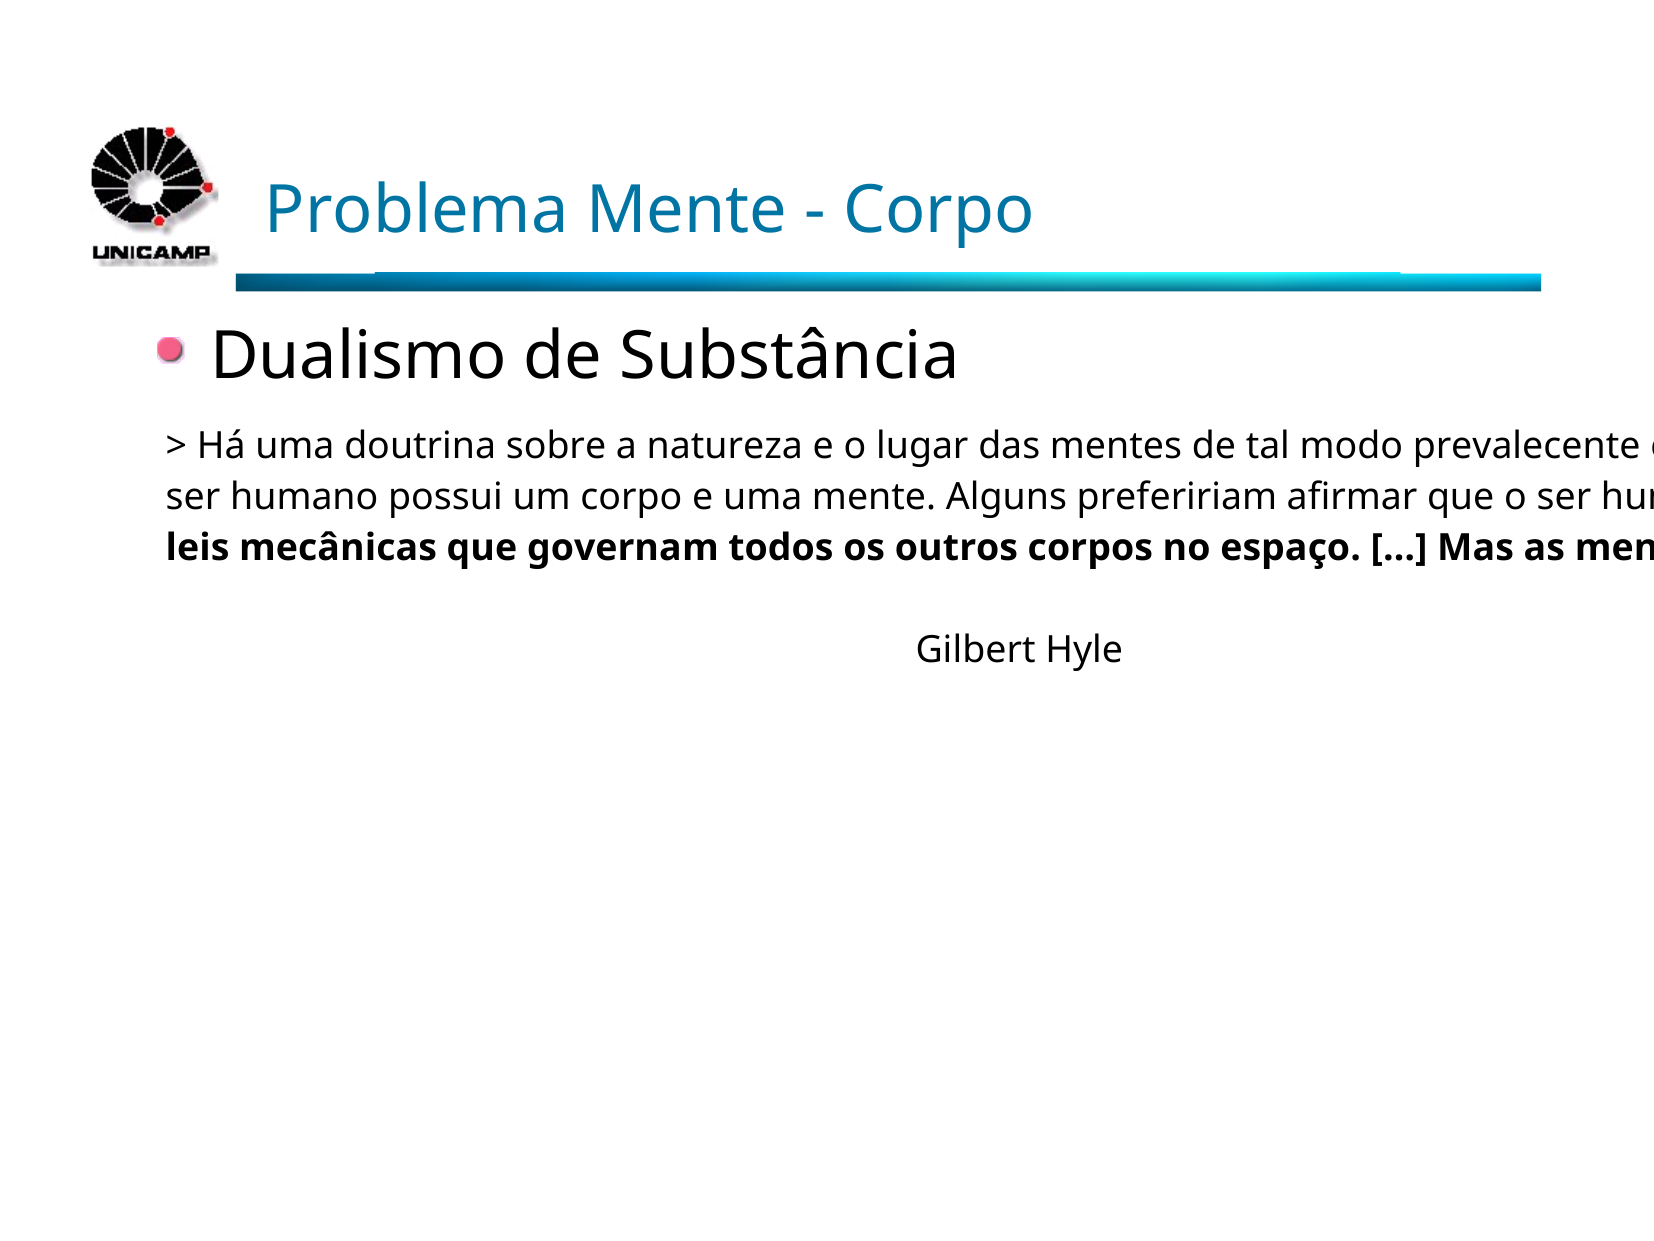

# Problema Mente - Corpo
Dualismo de Substância
> Há uma doutrina sobre a natureza e o lugar das mentes de tal modo prevalecente entre os teóricos e até entre leigos que merece ser designada como teoria oficial. […] A doutrina oficial que procede sobretudo de Descartes, é mais ou menos como descrita a seguir. Com a duvidosa exceção dos idiotas e das crianças de colo, todo ser humano possui um corpo e uma mente. Alguns prefeririam afirmar que o ser humano é tanto um corpo como uma mente. Seu corpo e sua mente normalmente estão atrelados um ao outro, mas depois da morte do corpo a mente pode continuar a existir e funcionar. Os corpos humanos existem no espaço e estão sujeitos às leis mecânicas que governam todos os outros corpos no espaço. […] Mas as mentes não existem no espaço, nem suas operações estão sujeitas as leis mecânicas. […] Eis o esboço da teoria oficial. Com frequência me referirei a ela, com intuito pejorativo, como o ‘dogma do fantasma na máquina’”.
					Gilbert Hyle